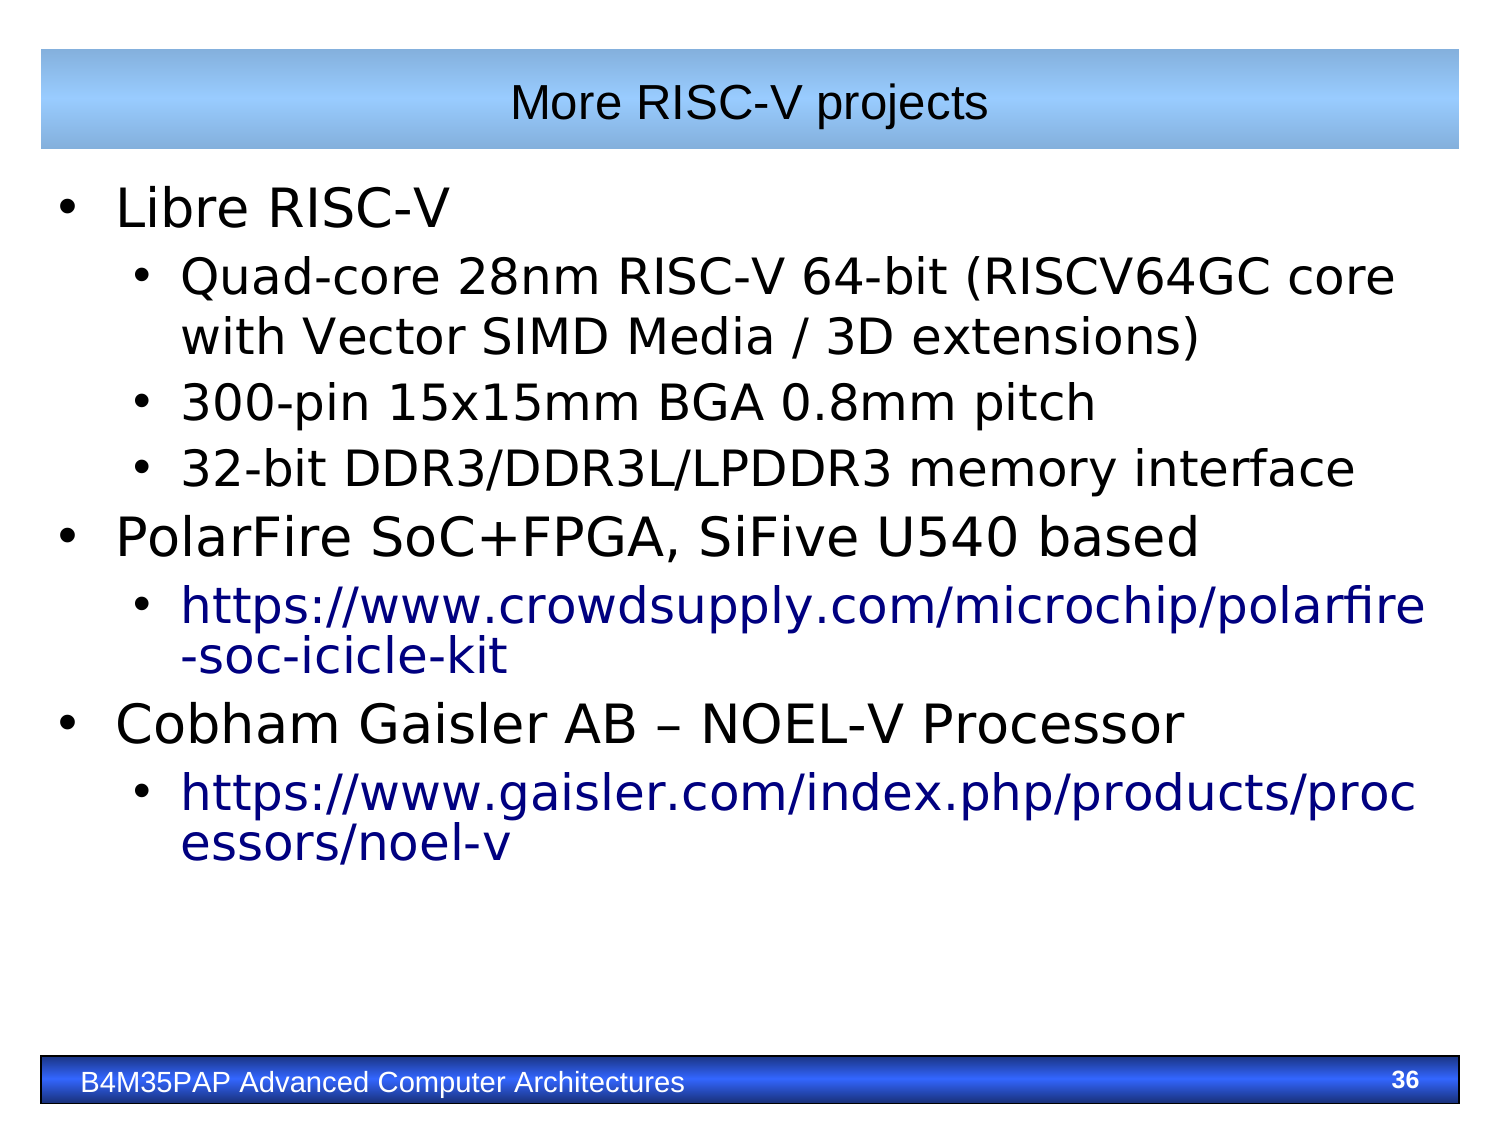

# More RISC-V projects
Libre RISC-V
Quad-core 28nm RISC-V 64-bit (RISCV64GC core with Vector SIMD Media / 3D extensions)
300-pin 15x15mm BGA 0.8mm pitch
32-bit DDR3/DDR3L/LPDDR3 memory interface
PolarFire SoC+FPGA, SiFive U540 based
https://www.crowdsupply.com/microchip/polarfire-soc-icicle-kit
Cobham Gaisler AB – NOEL-V Processor
https://www.gaisler.com/index.php/products/processors/noel-v